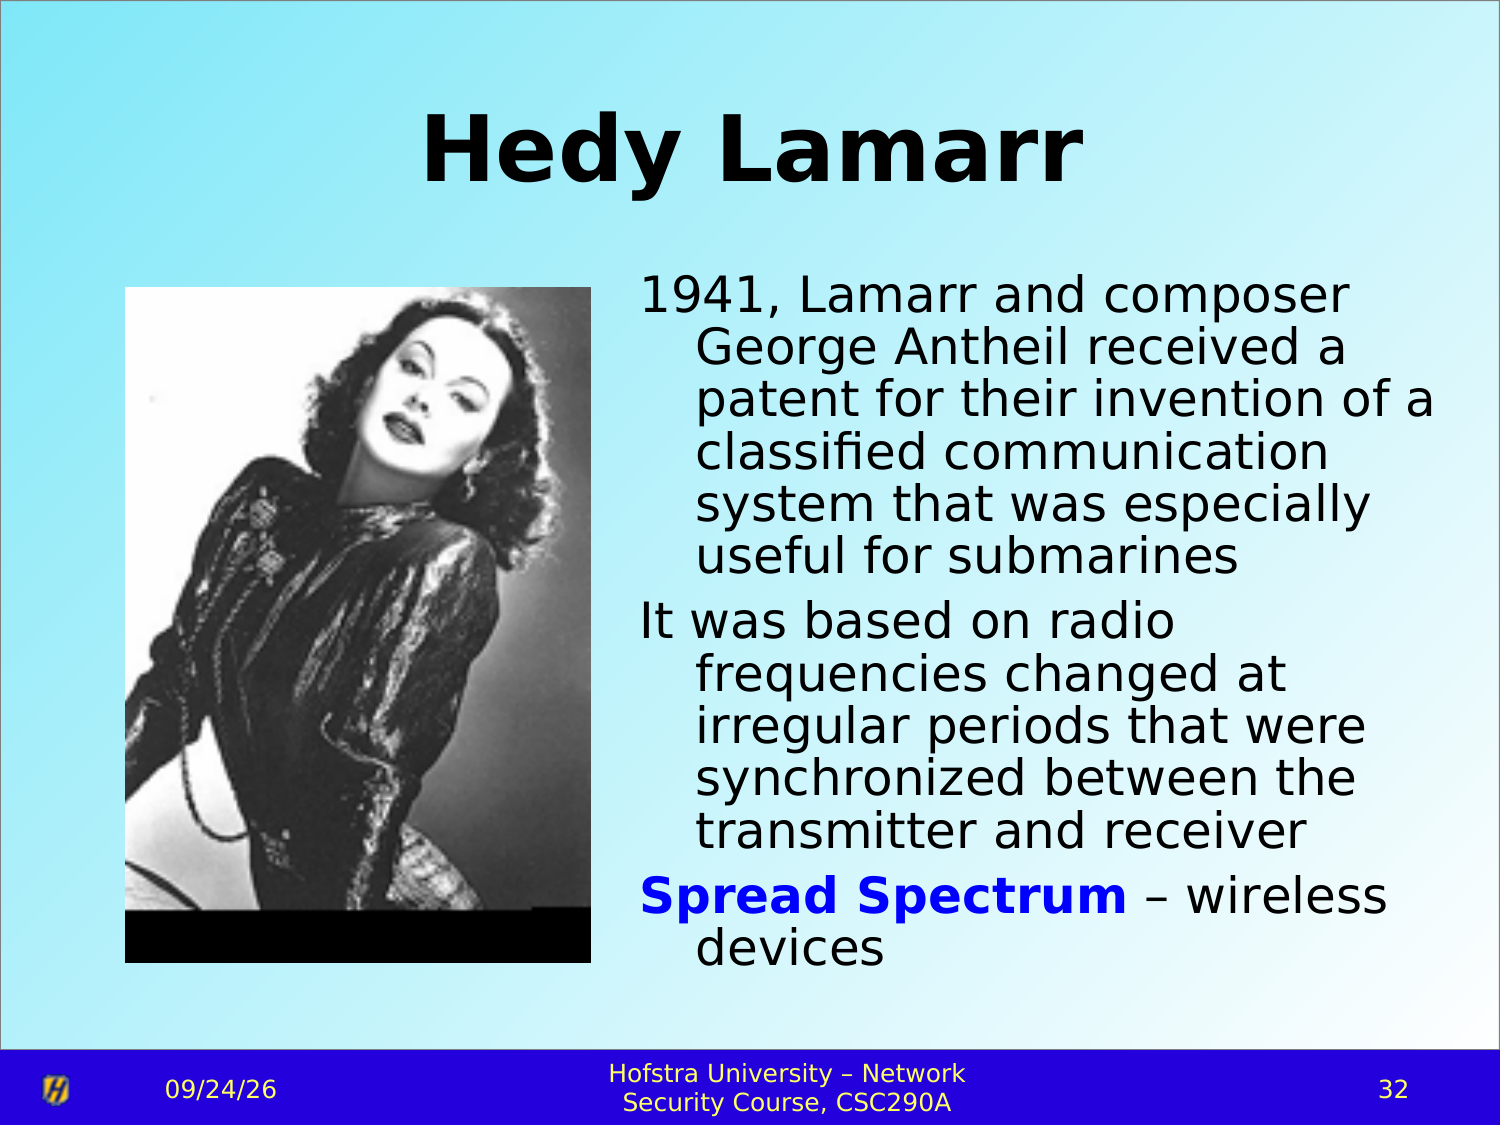

# Hedy Lamarr
1941, Lamarr and composer George Antheil received a patent for their invention of a classified communication system that was especially useful for submarines
It was based on radio frequencies changed at irregular periods that were synchronized between the transmitter and receiver
Spread Spectrum – wireless devices
32